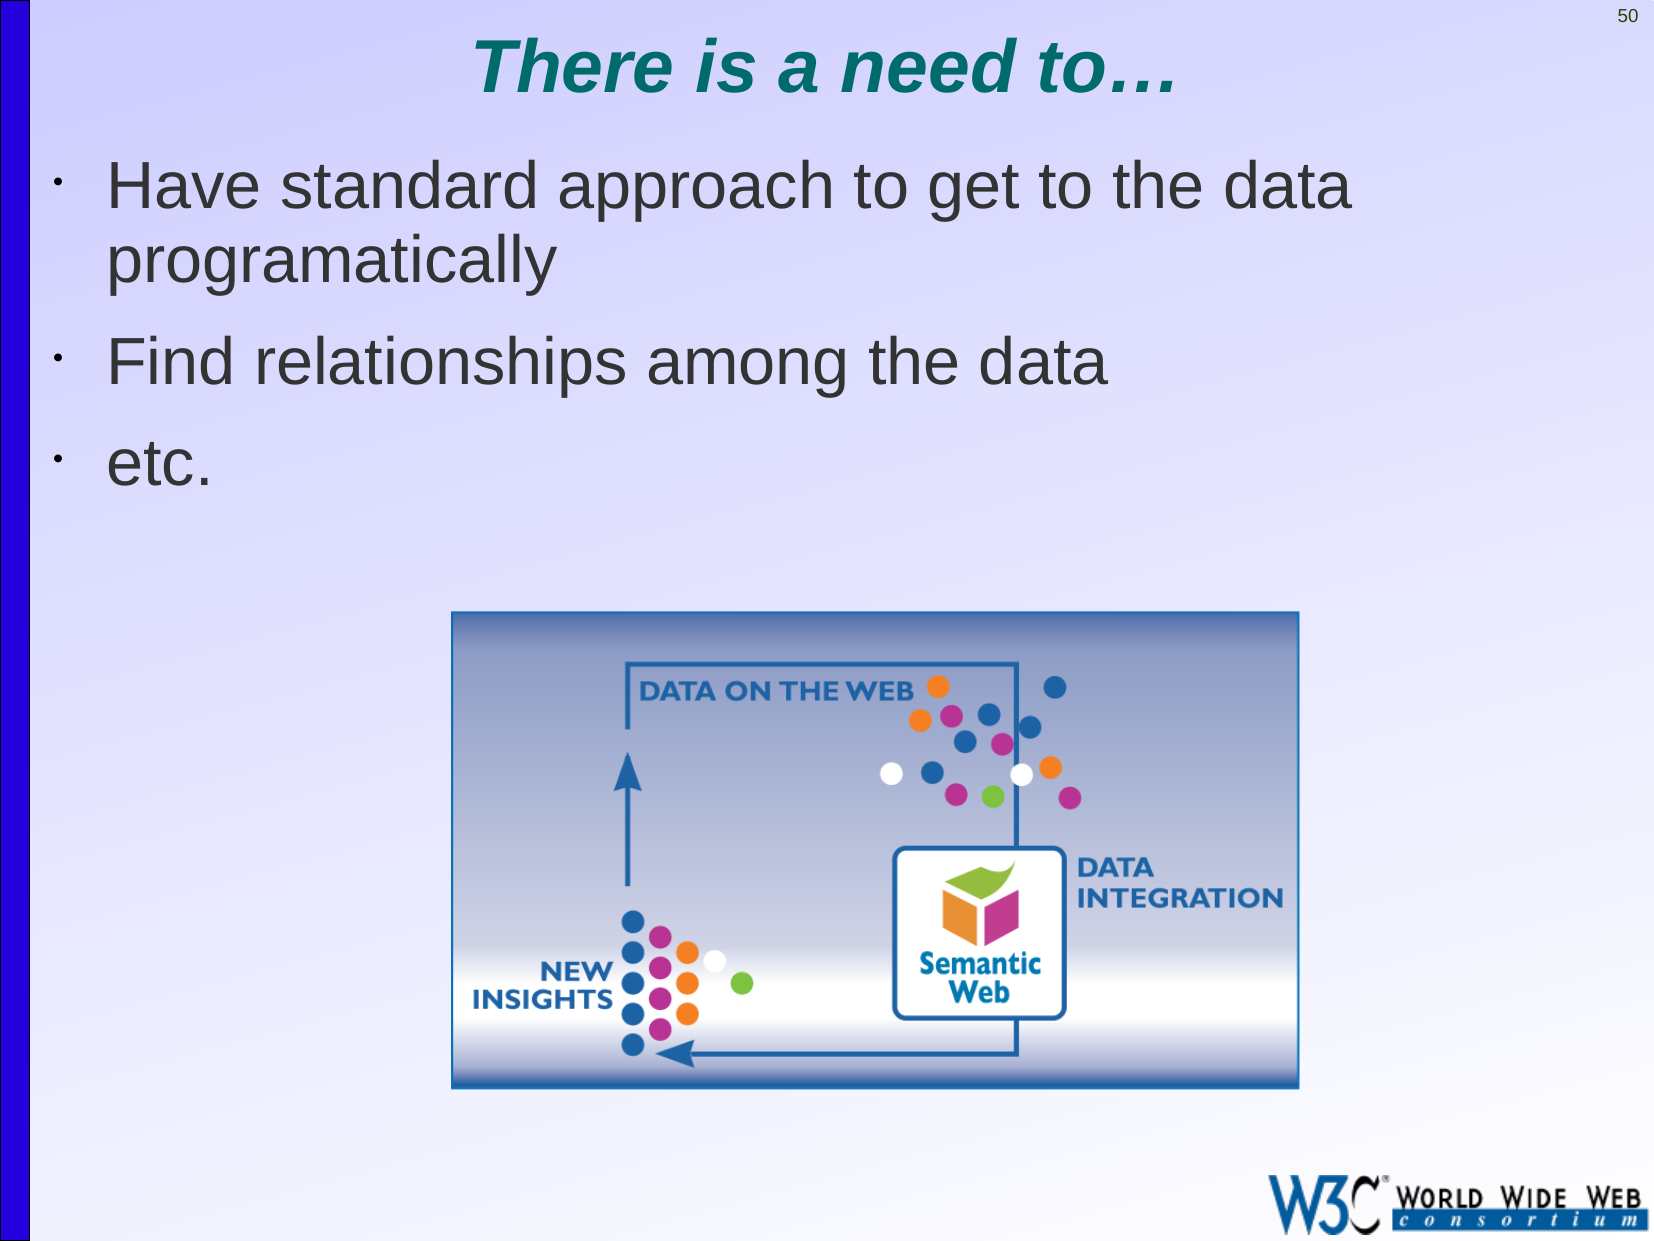

# There is a need to…
Have standard approach to get to the data programatically
Find relationships among the data
etc.